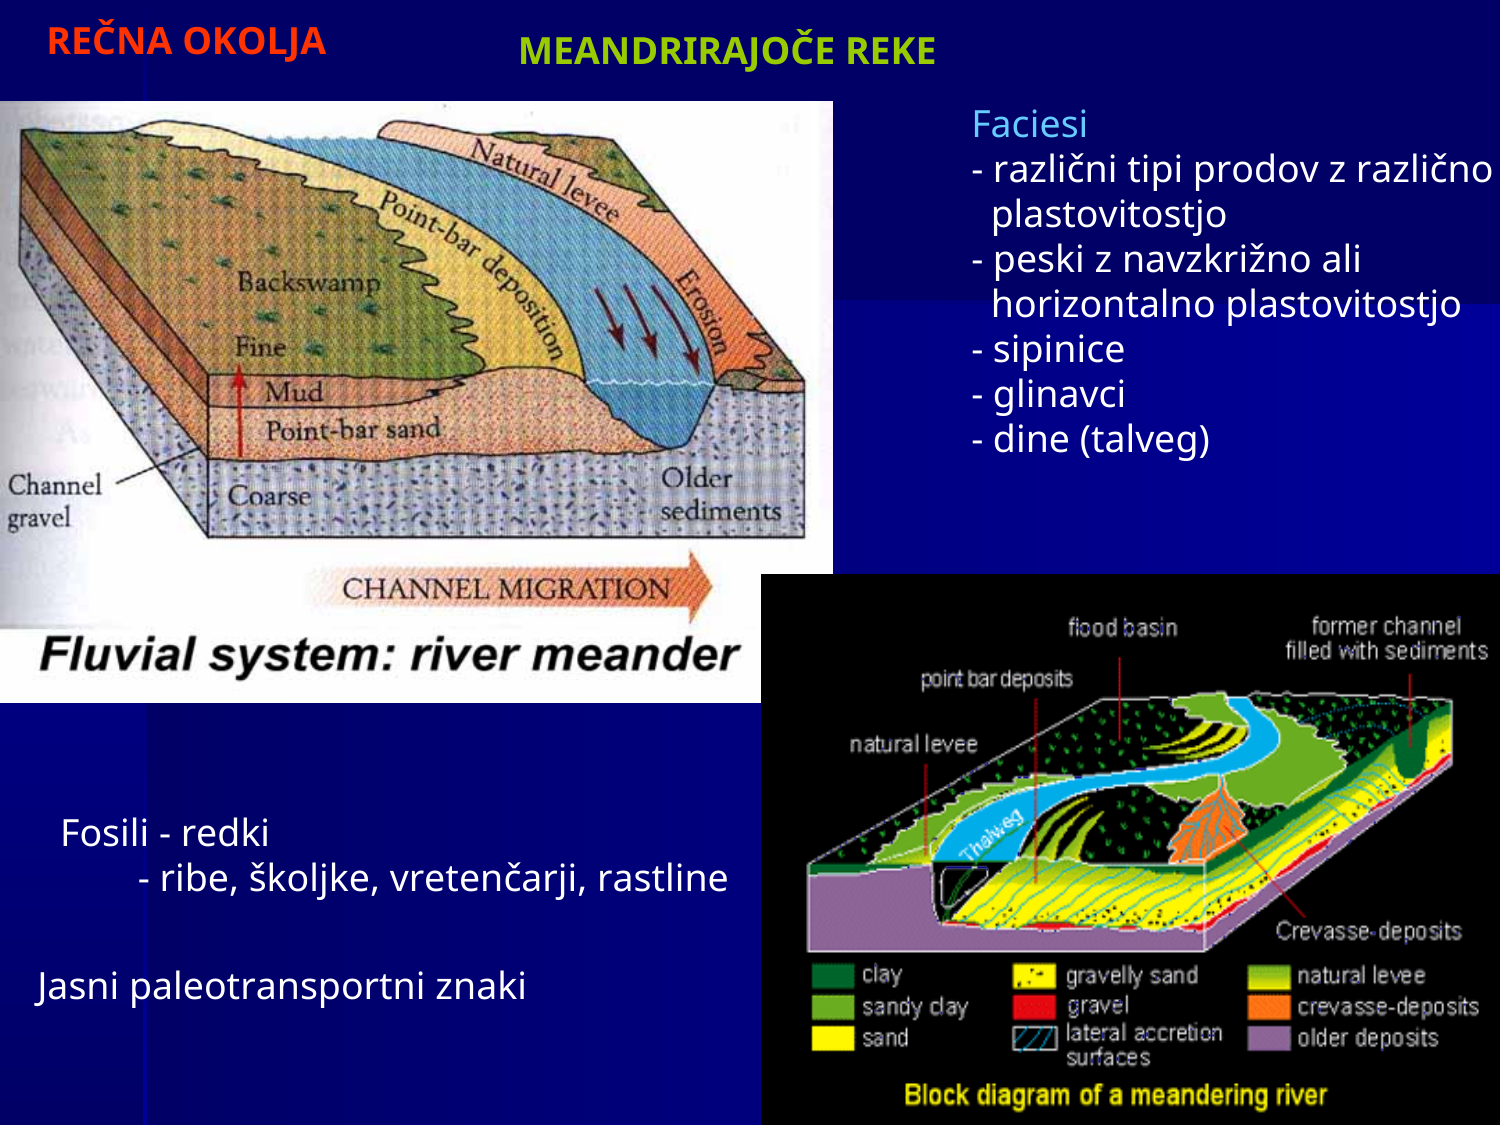

REČNA OKOLJA
MEANDRIRAJOČE REKE
Faciesi
- različni tipi prodov z različno
 plastovitostjo
- peski z navzkrižno ali
 horizontalno plastovitostjo
- sipinice
- glinavci
- dine (talveg)
Fosili - redki
 - ribe, školjke, vretenčarji, rastline
Jasni paleotransportni znaki